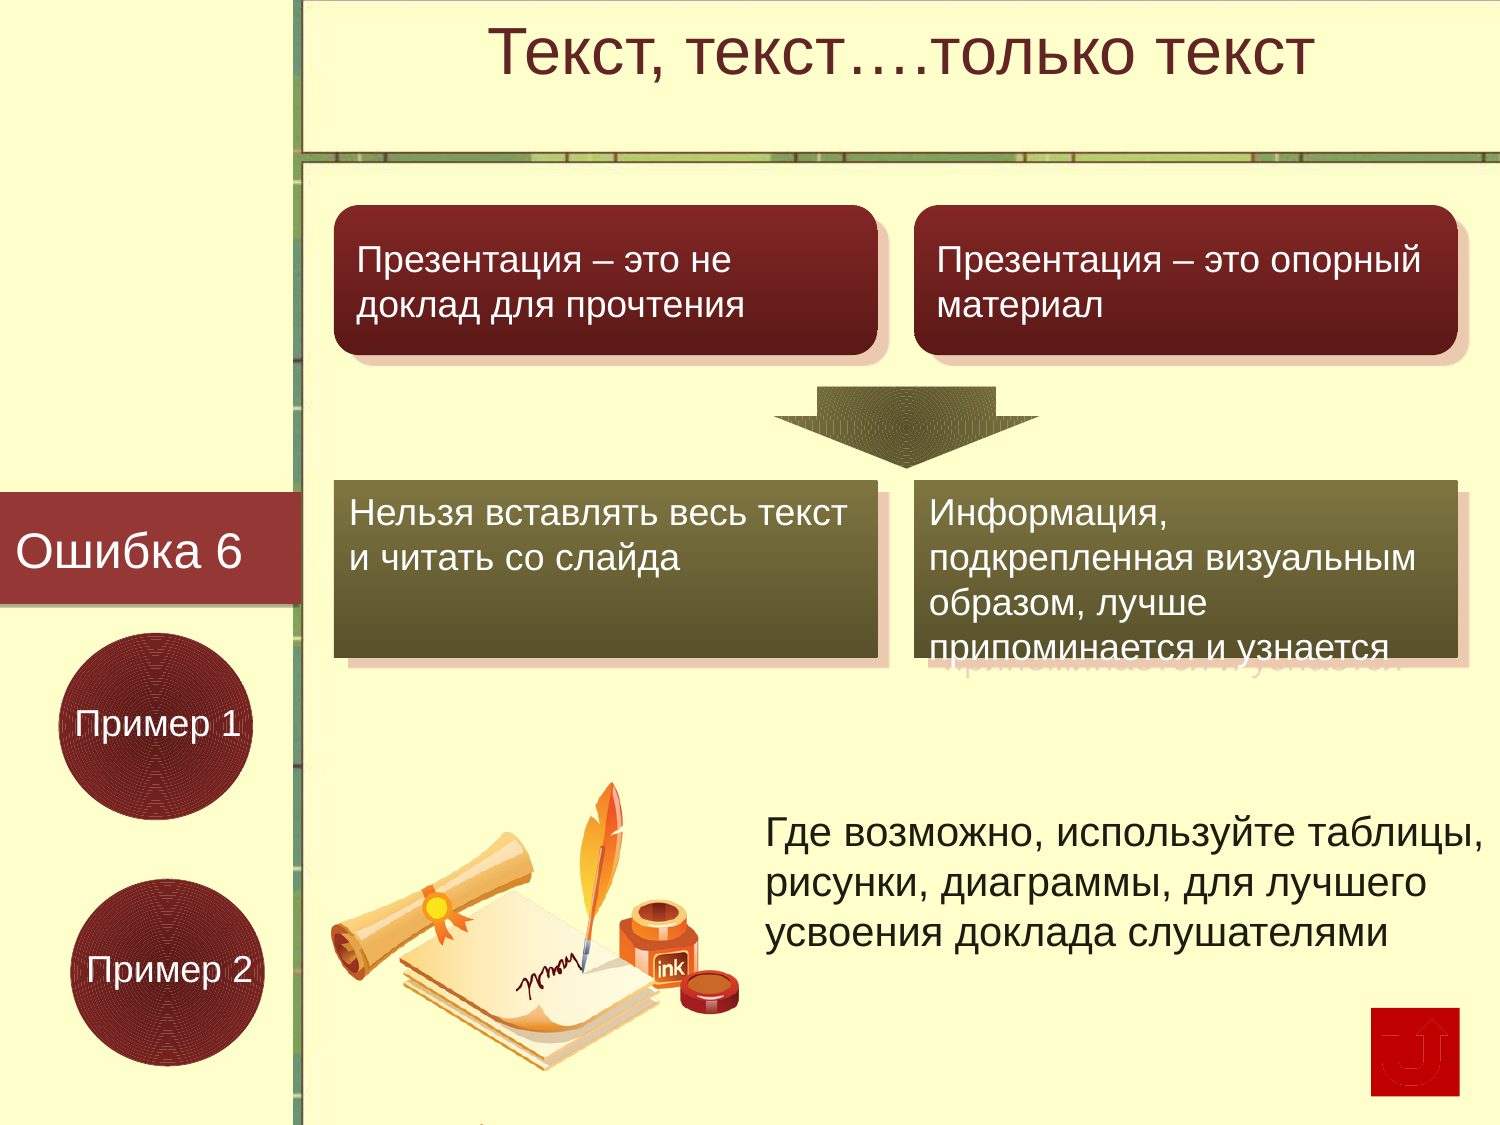

Текст, текст….только текст
Презентация – это не доклад для прочтения
Презентация – это опорный материал
Нельзя вставлять весь текст и читать со слайда
Информация, подкрепленная визуальным образом, лучше припоминается и узнается
Ошибка 6
Пример 1
Где возможно, используйте таблицы, рисунки, диаграммы, для лучшего усвоения доклада слушателями
Пример 2